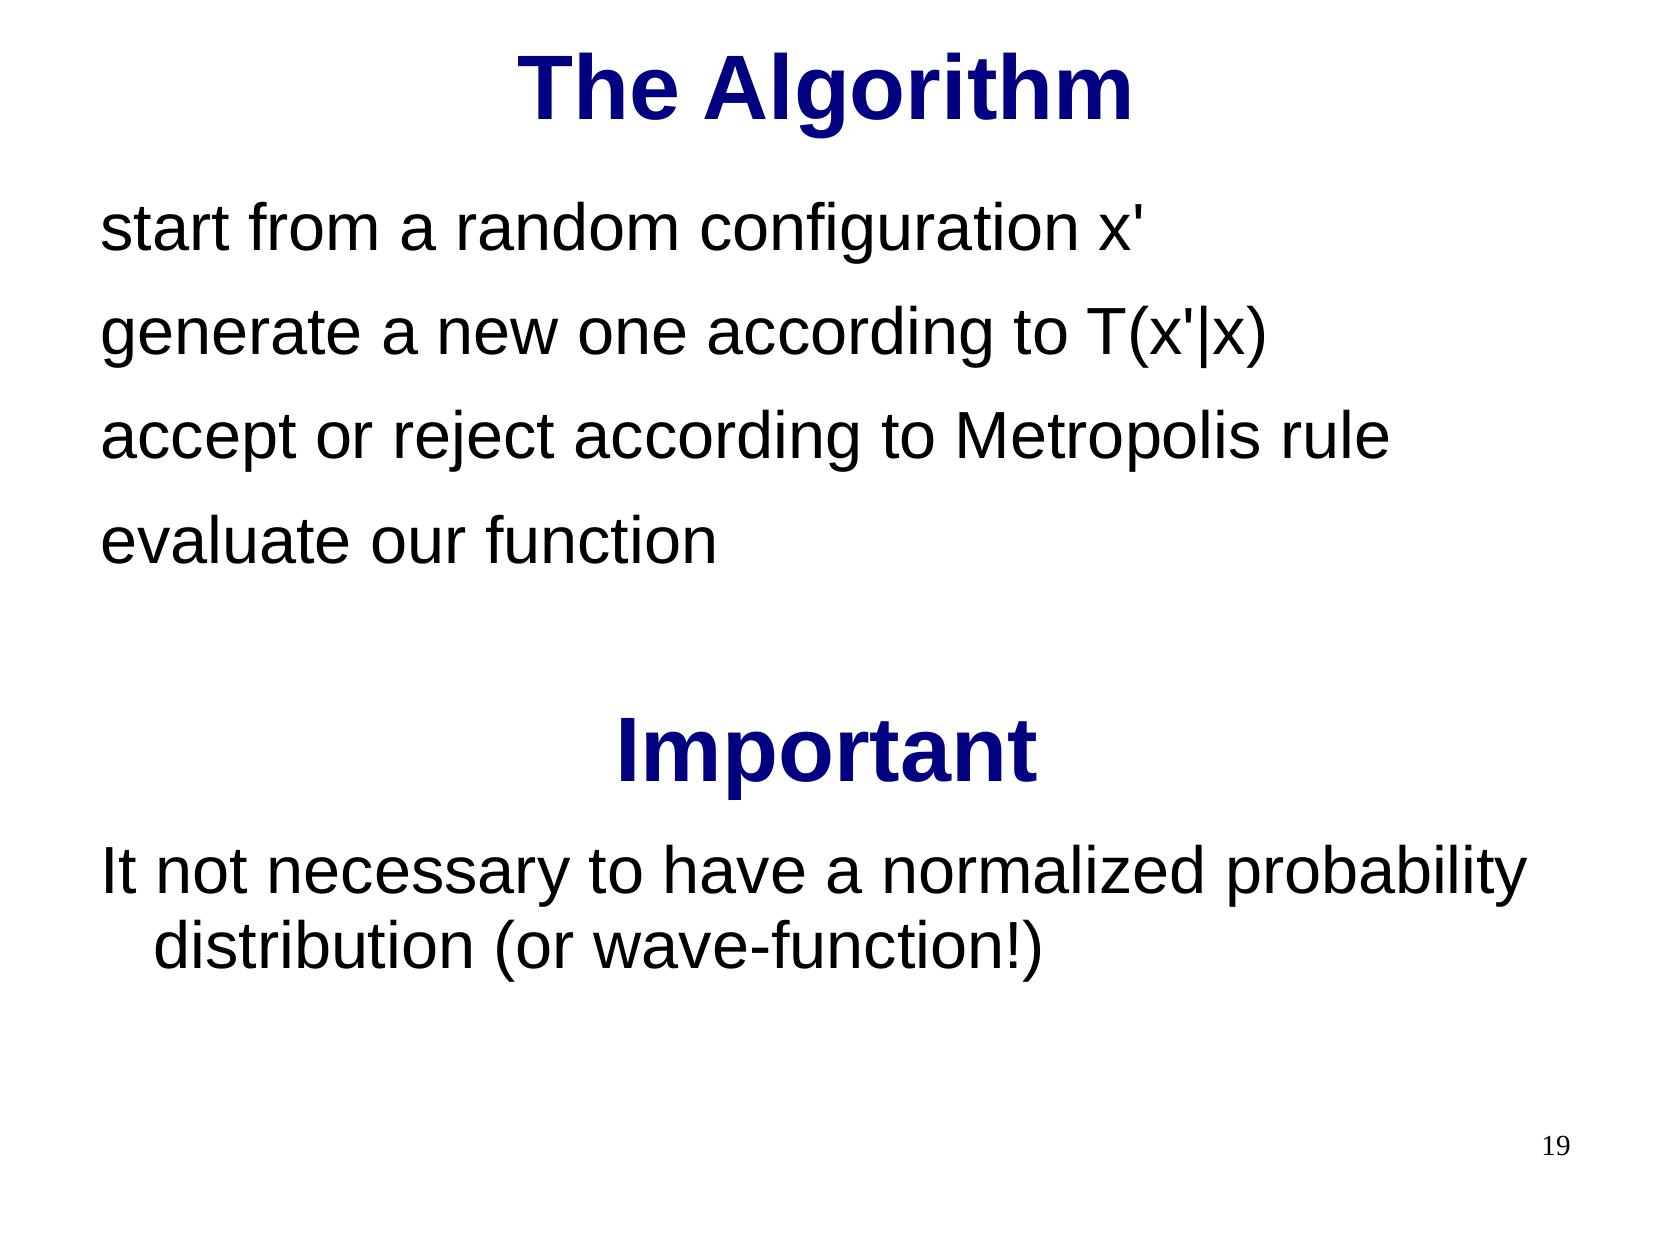

# The Algorithm
start from a random configuration x'
generate a new one according to T(x'|x)
accept or reject according to Metropolis rule
evaluate our function
Important
It not necessary to have a normalized probability distribution (or wave-function!)
19